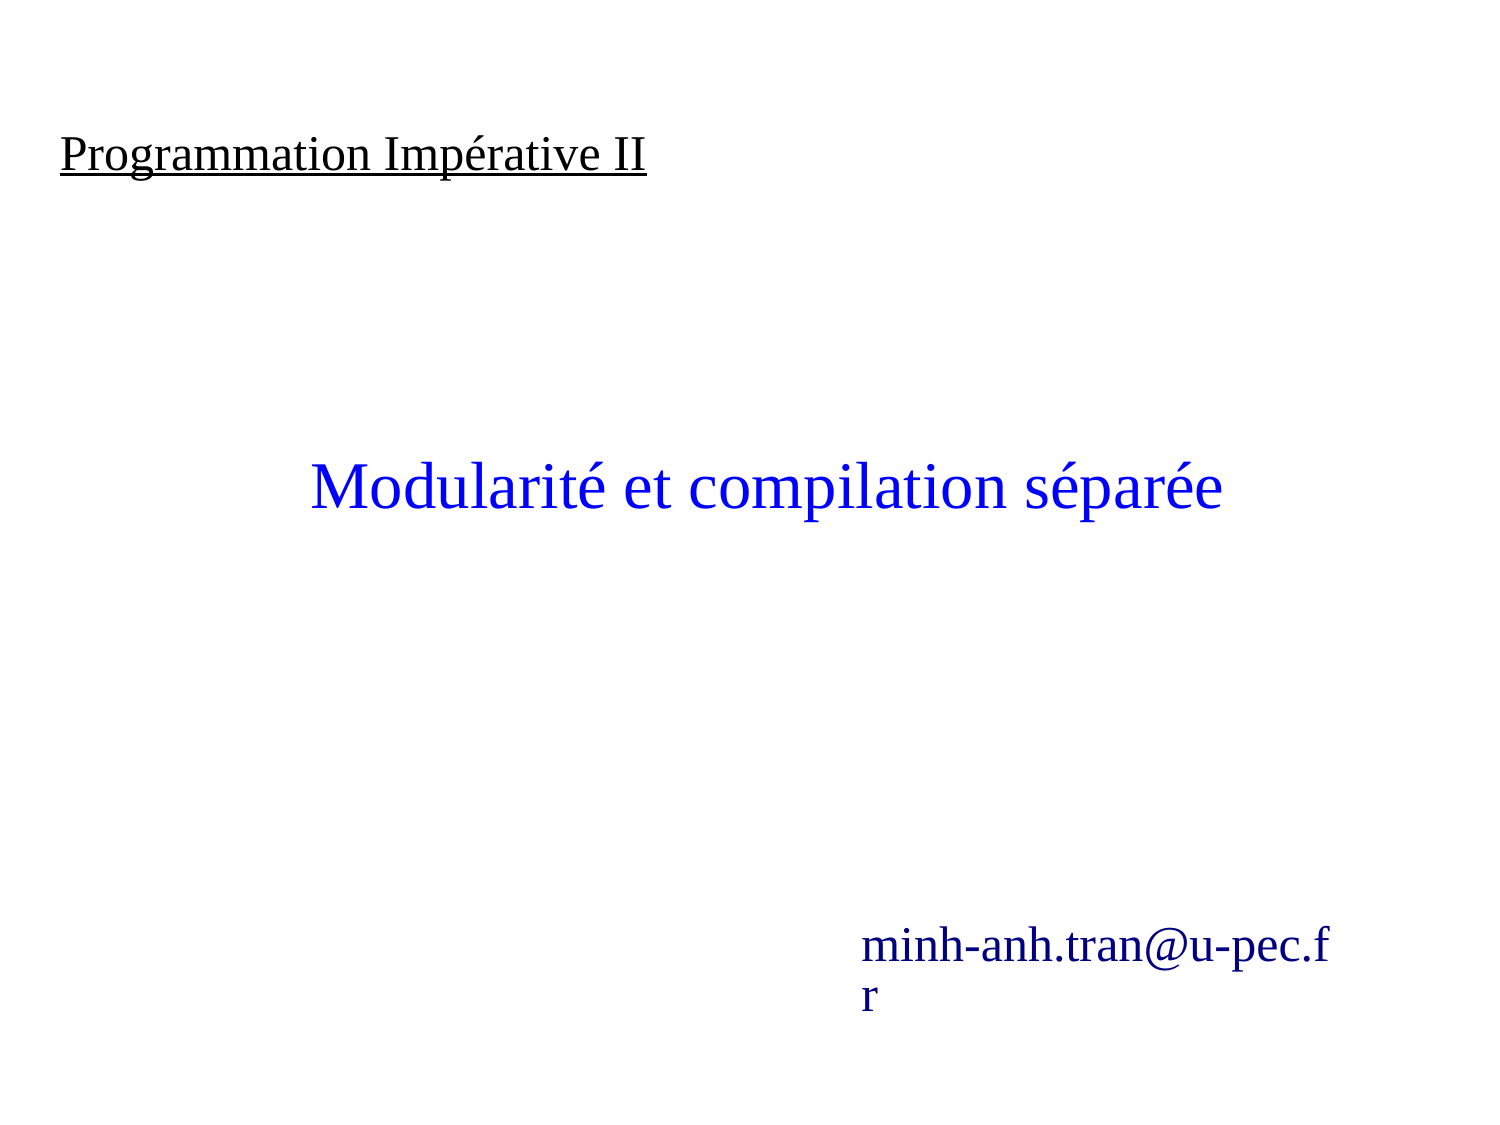

Programmation Impérative II
Modularité et compilation séparée
minh-anh.tran@u-pec.fr